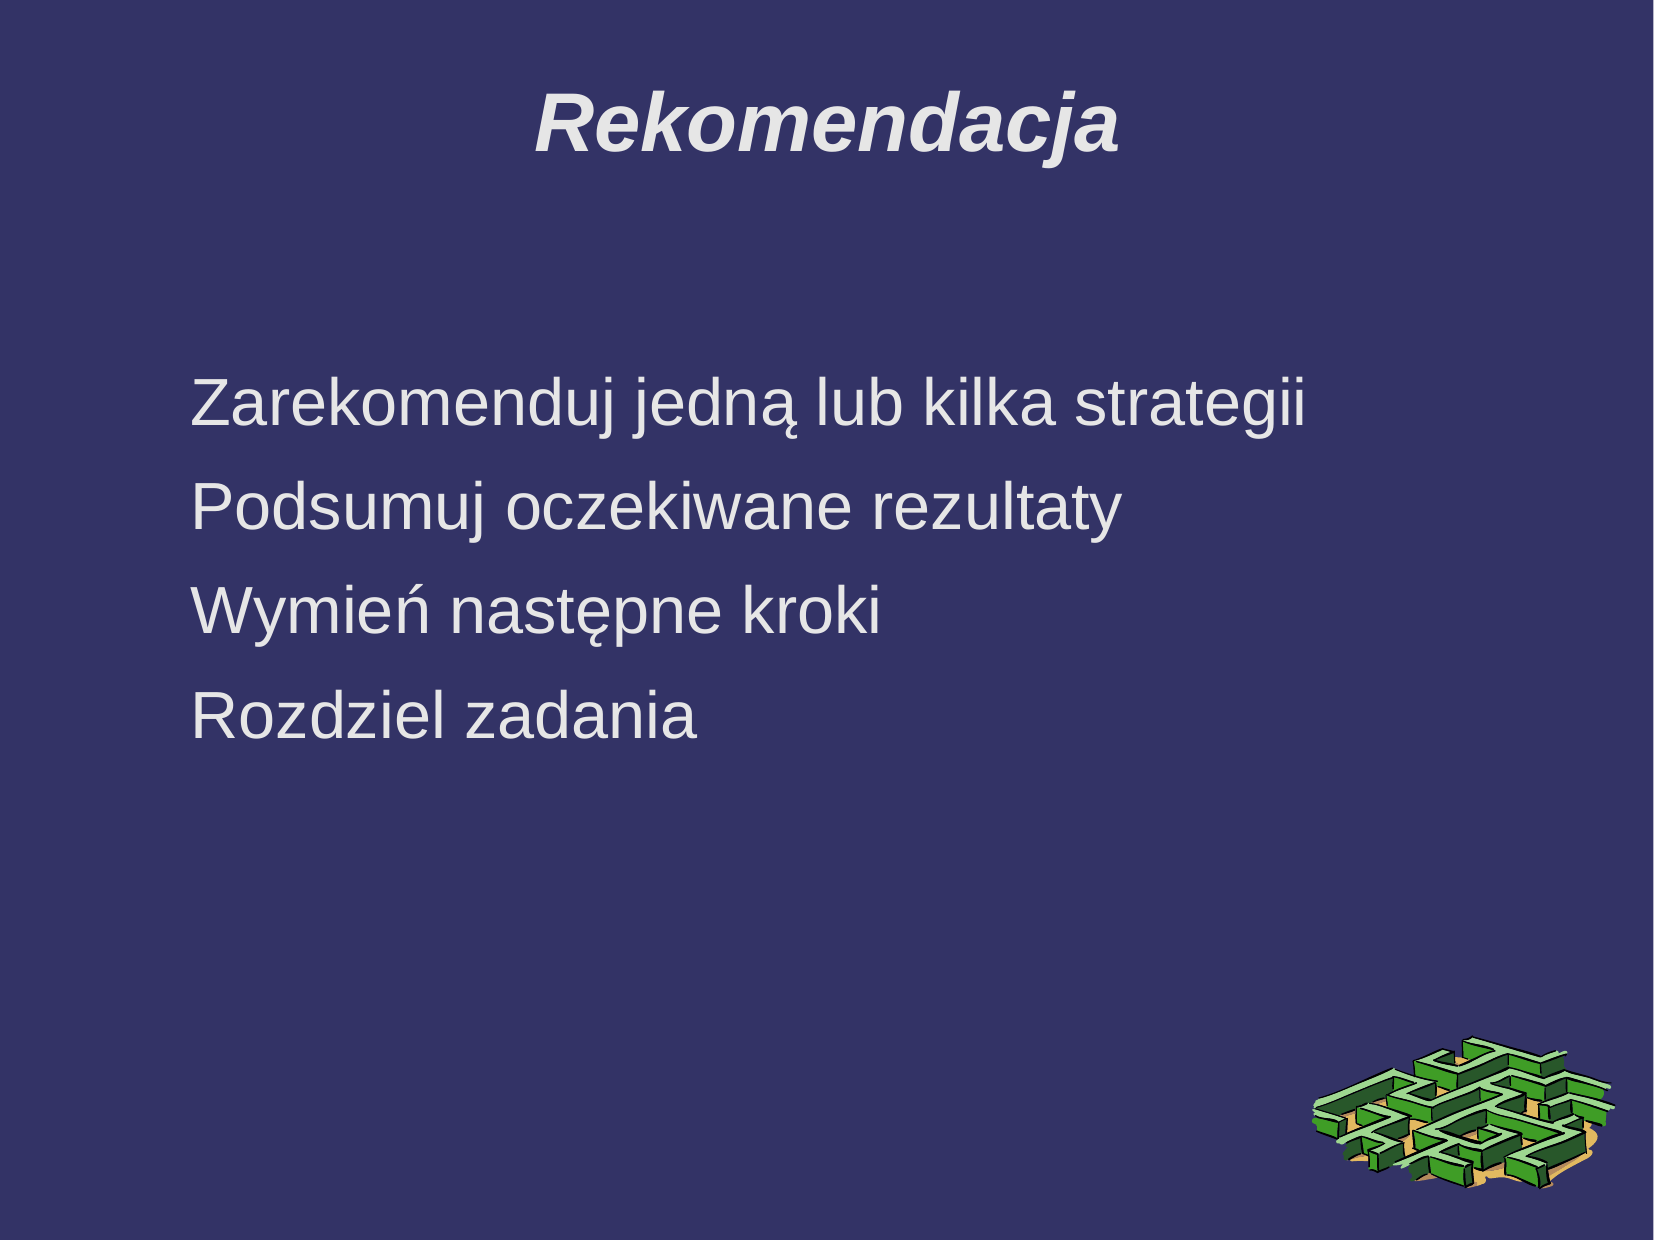

# Rekomendacja
Zarekomenduj jedną lub kilka strategii
Podsumuj oczekiwane rezultaty
Wymień następne kroki
Rozdziel zadania